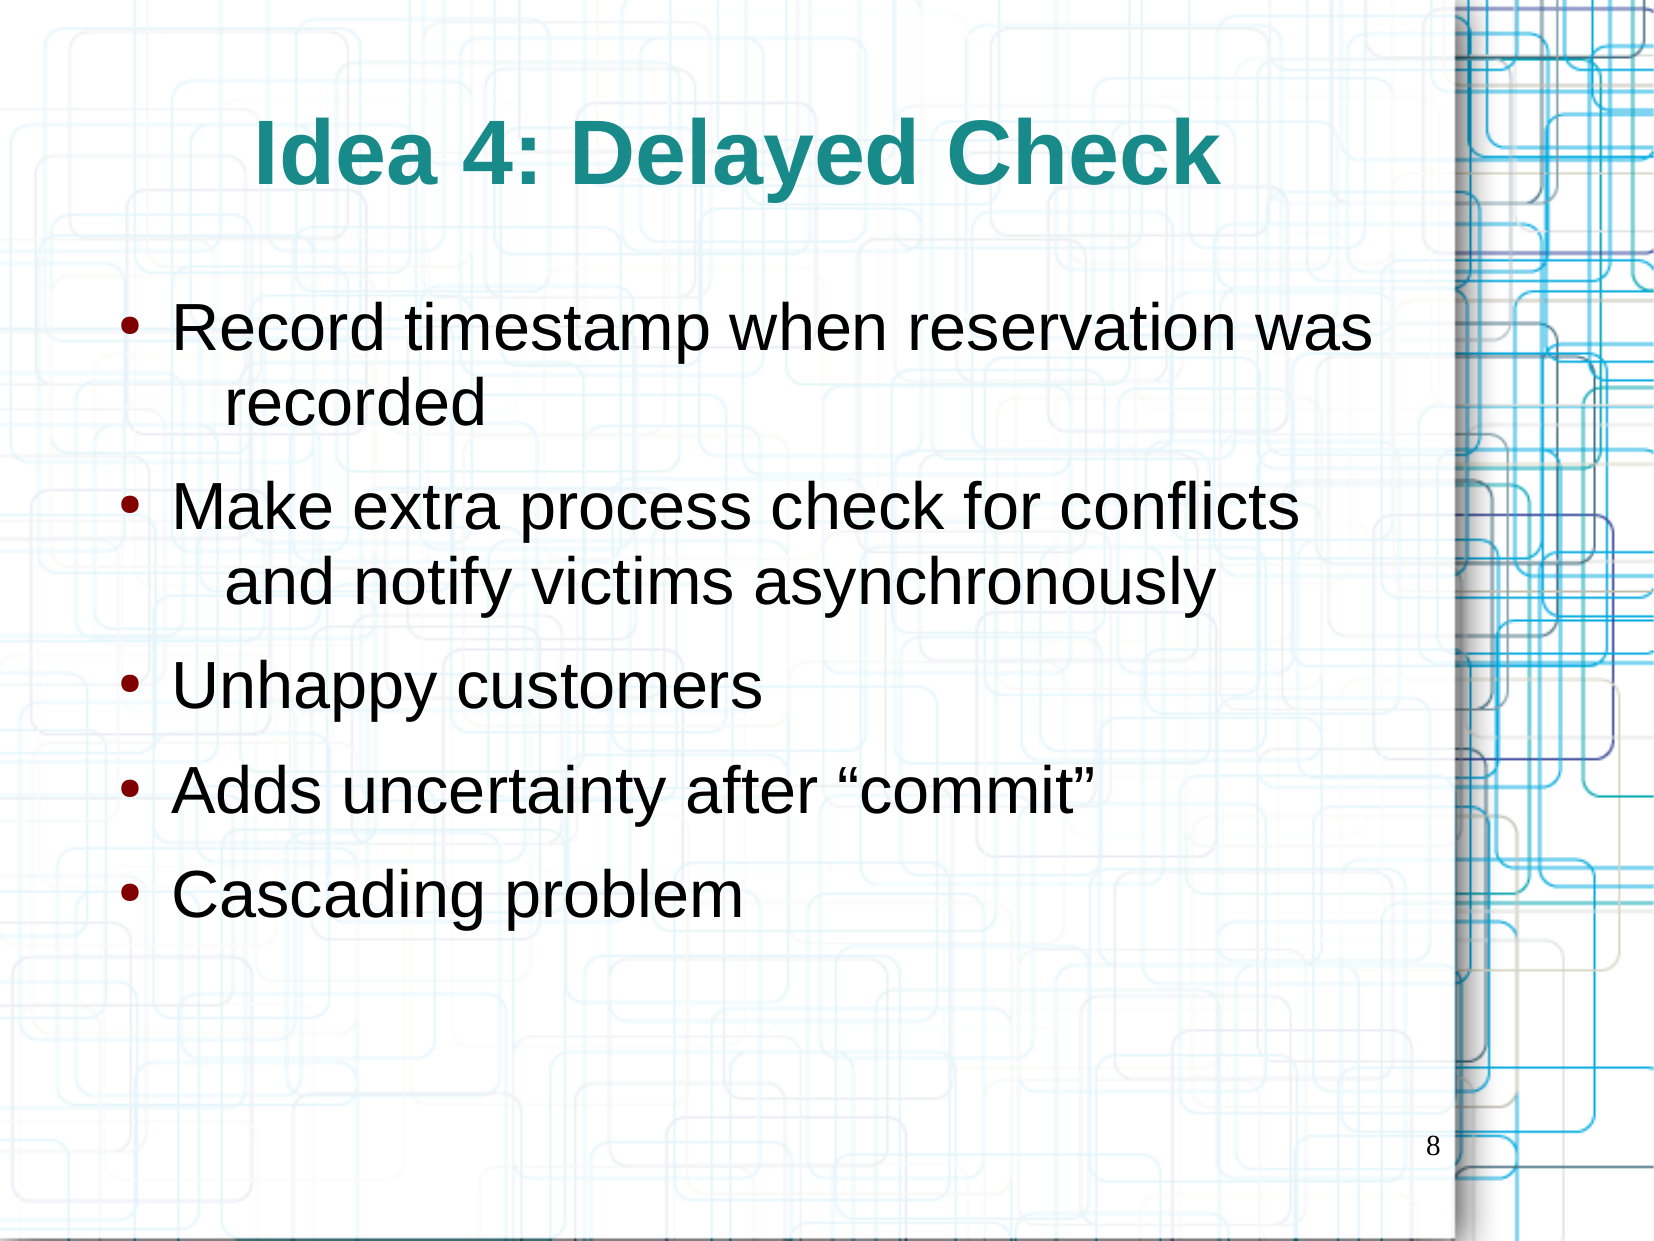

# Idea 4: Delayed Check
Record timestamp when reservation was recorded
Make extra process check for conflicts and notify victims asynchronously
Unhappy customers
Adds uncertainty after “commit”
Cascading problem
8